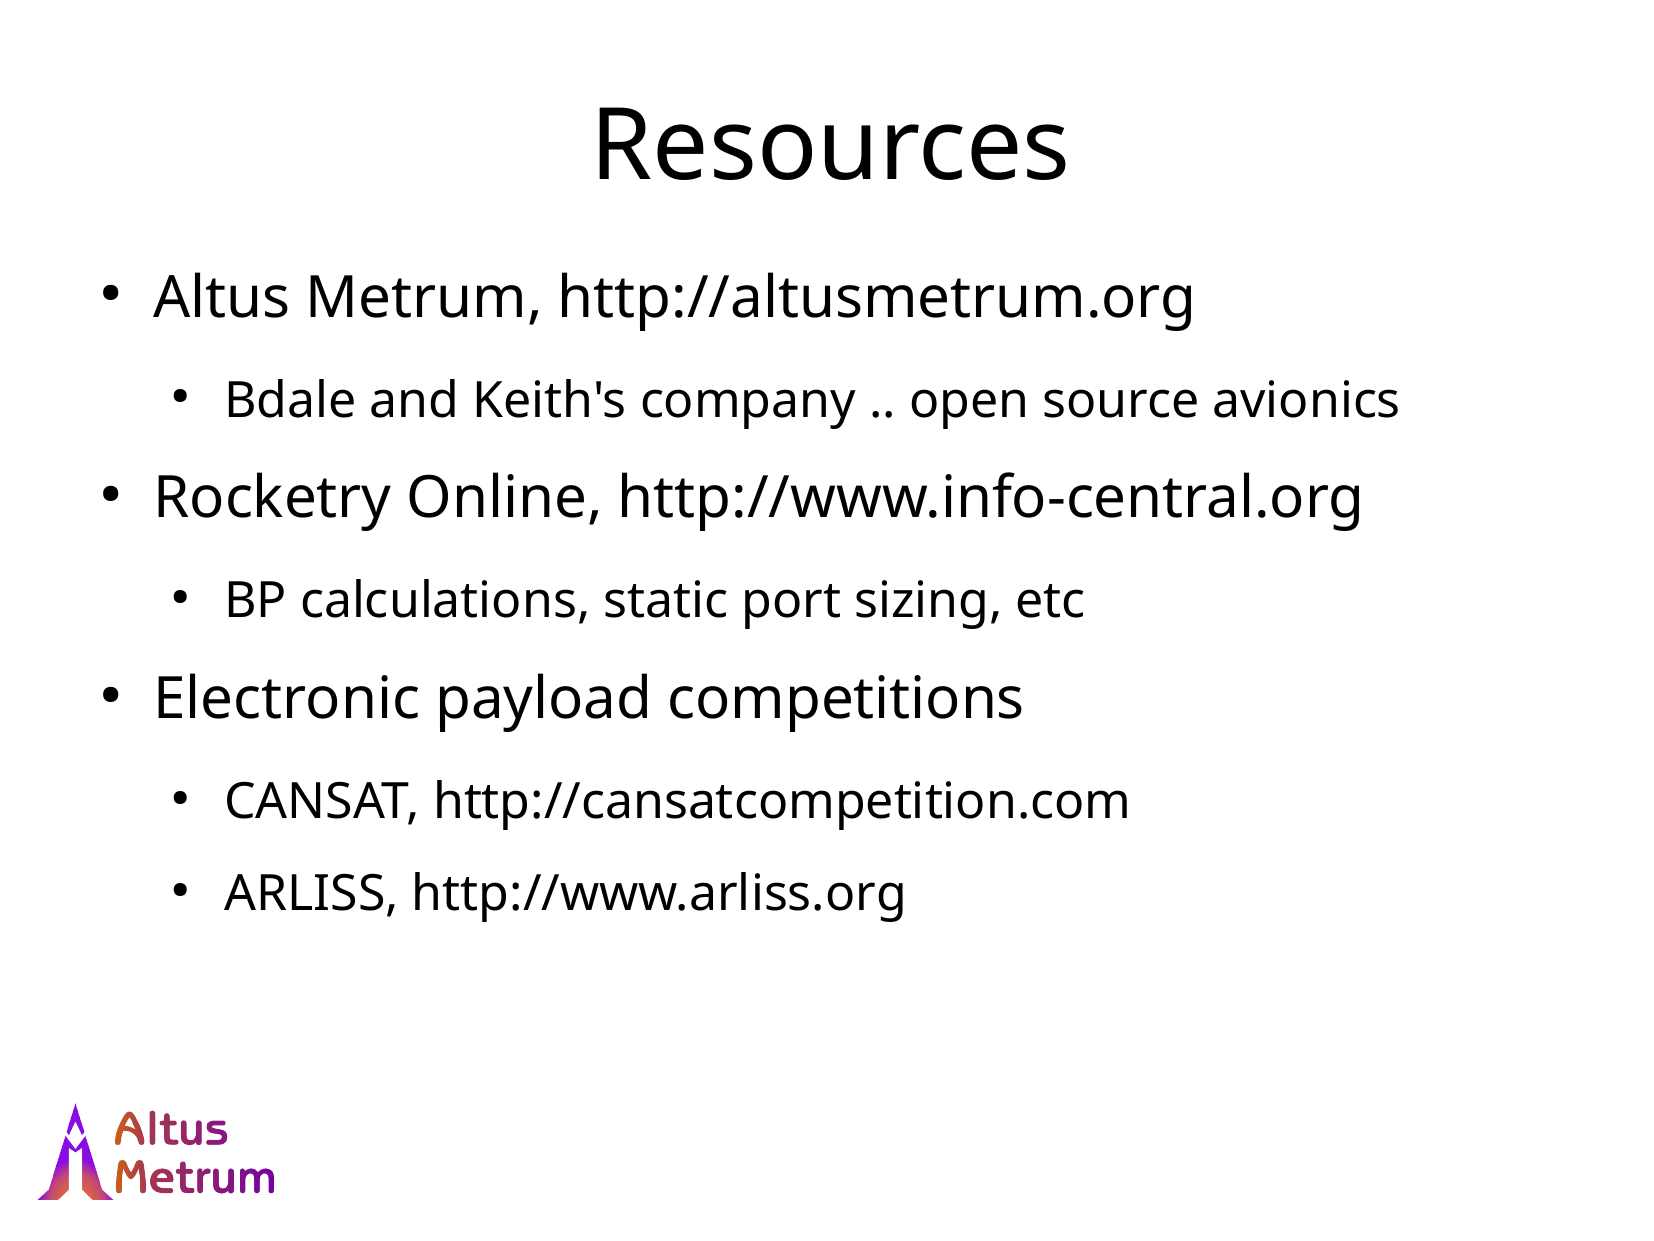

# Resources
Altus Metrum, http://altusmetrum.org
Bdale and Keith's company .. open source avionics
Rocketry Online, http://www.info-central.org
BP calculations, static port sizing, etc
Electronic payload competitions
CANSAT, http://cansatcompetition.com
ARLISS, http://www.arliss.org